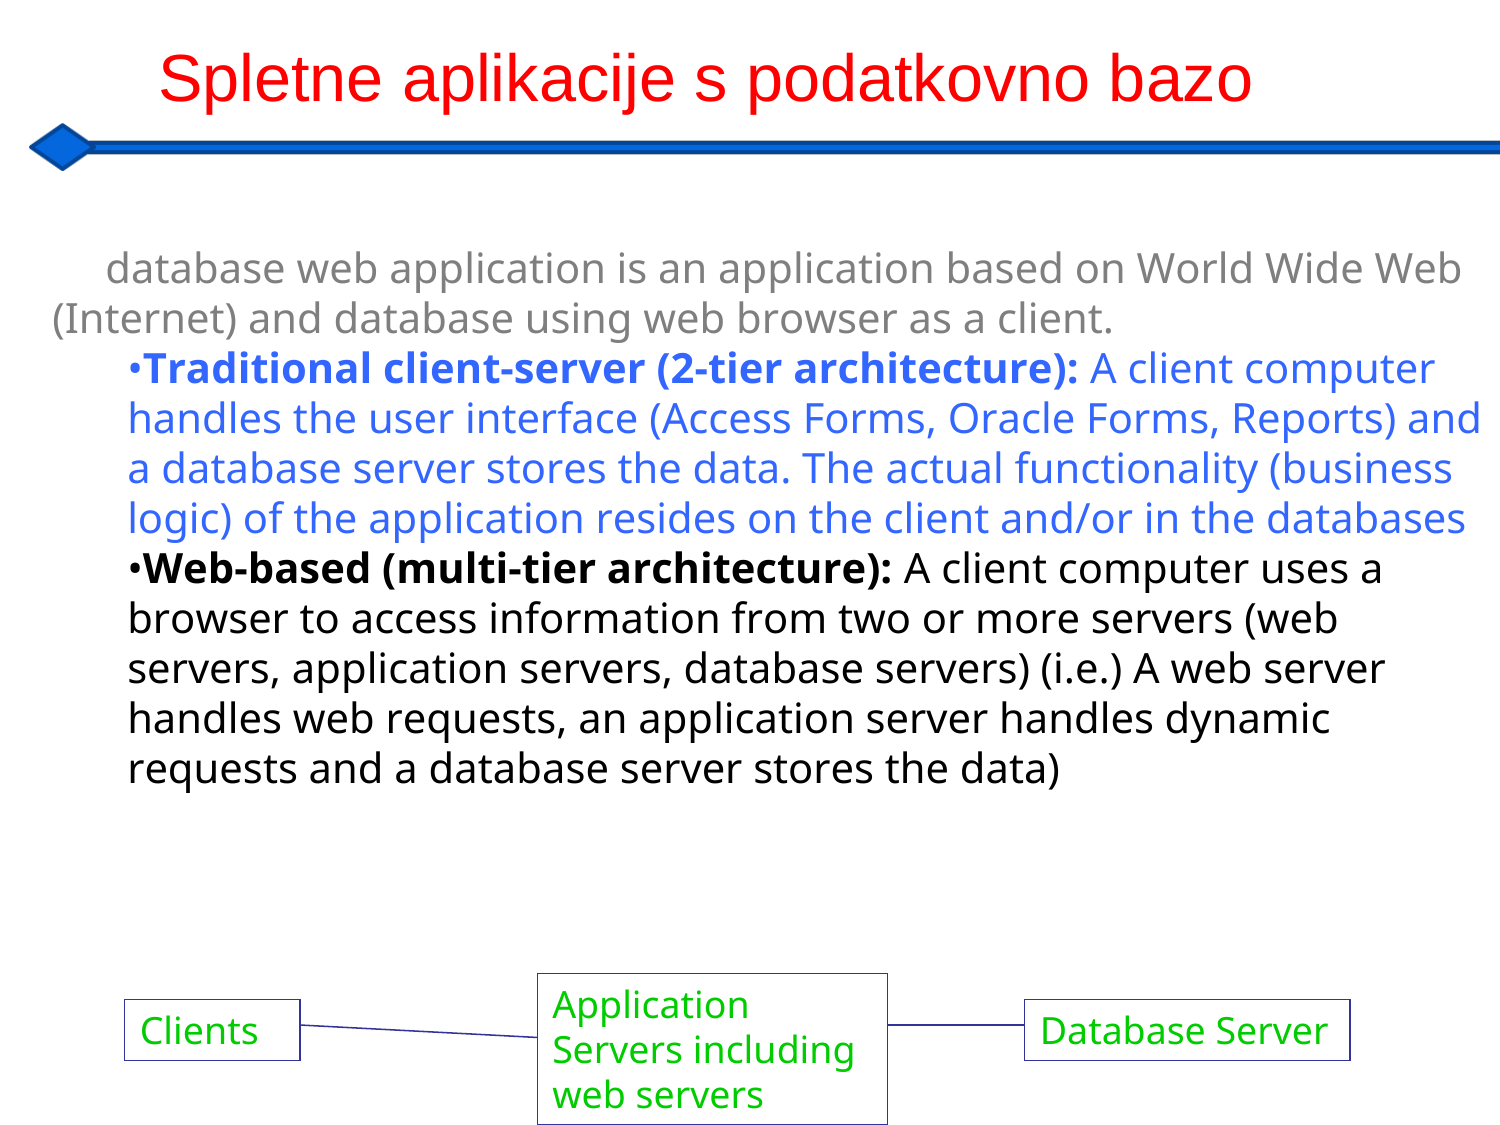

Spletne aplikacije s podatkovno bazo
A database web application is an application based on World Wide Web (Internet) and database using web browser as a client.
Traditional client-server (2-tier architecture): A client computer handles the user interface (Access Forms, Oracle Forms, Reports) and a database server stores the data. The actual functionality (business logic) of the application resides on the client and/or in the databases
Web-based (multi-tier architecture): A client computer uses a browser to access information from two or more servers (web servers, application servers, database servers) (i.e.) A web server handles web requests, an application server handles dynamic requests and a database server stores the data)
Application Servers including web servers
Clients
Database Server